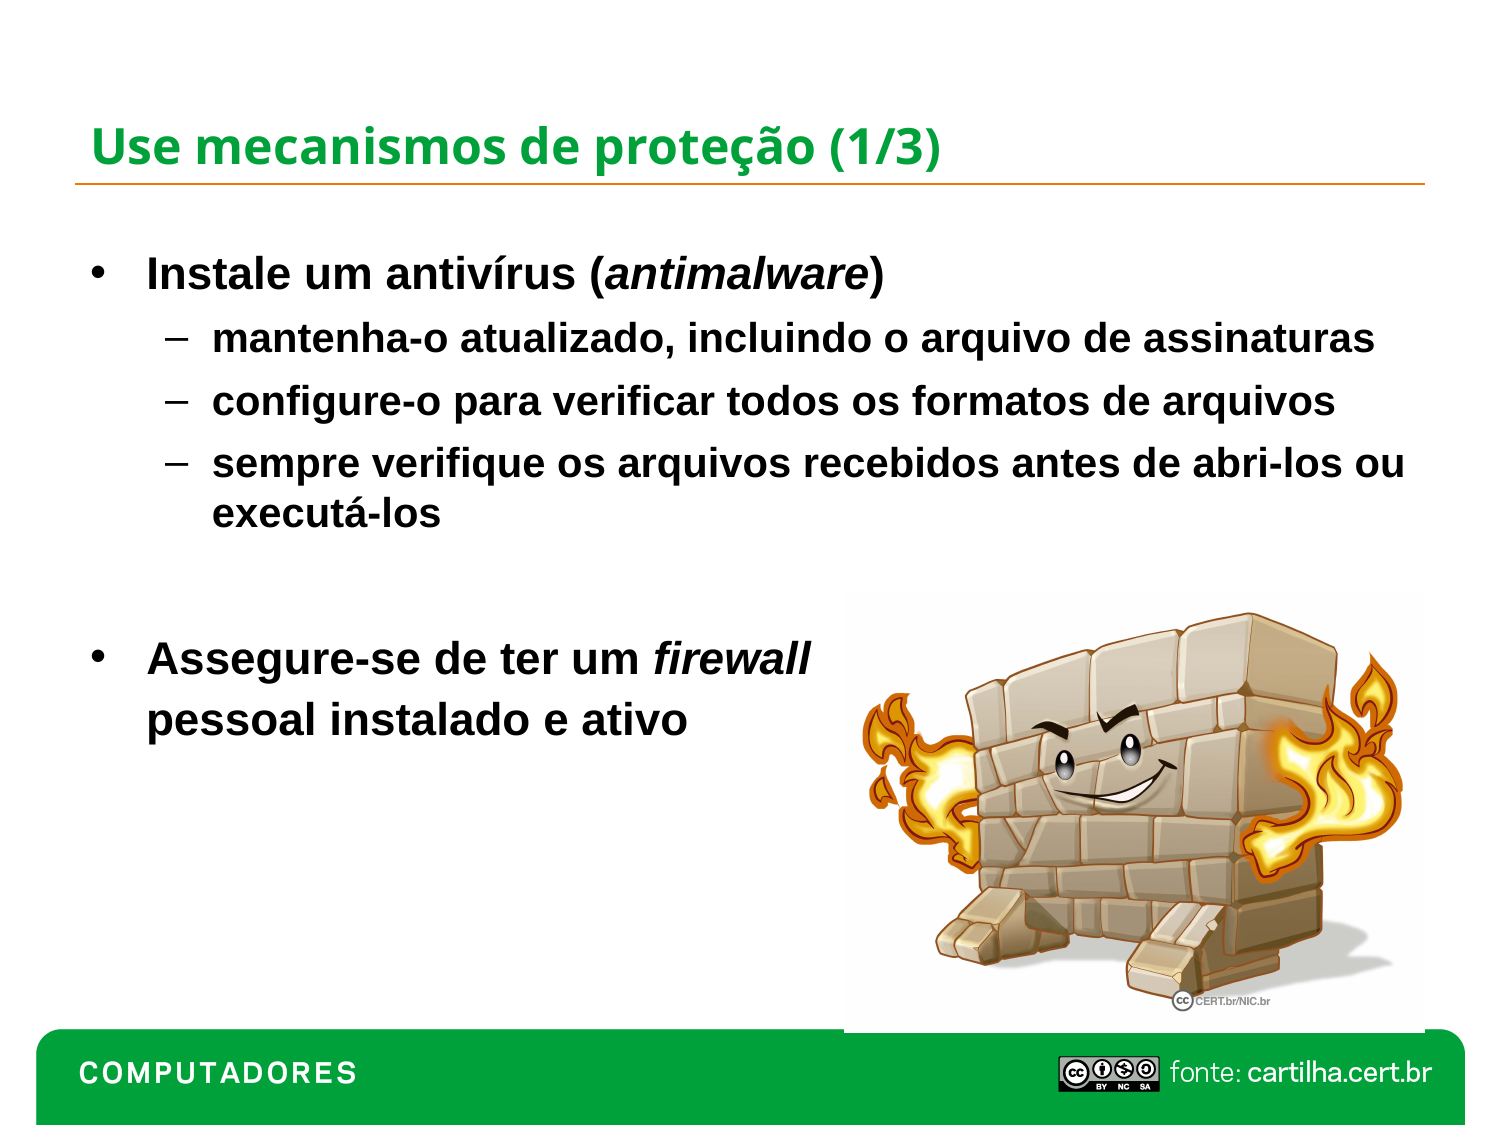

Use mecanismos de proteção (1/3)
# Instale um antivírus (antimalware)
mantenha-o atualizado, incluindo o arquivo de assinaturas
configure-o para verificar todos os formatos de arquivos
sempre verifique os arquivos recebidos antes de abri-los ou executá-los
Assegure-se de ter um firewall
pessoal instalado e ativo